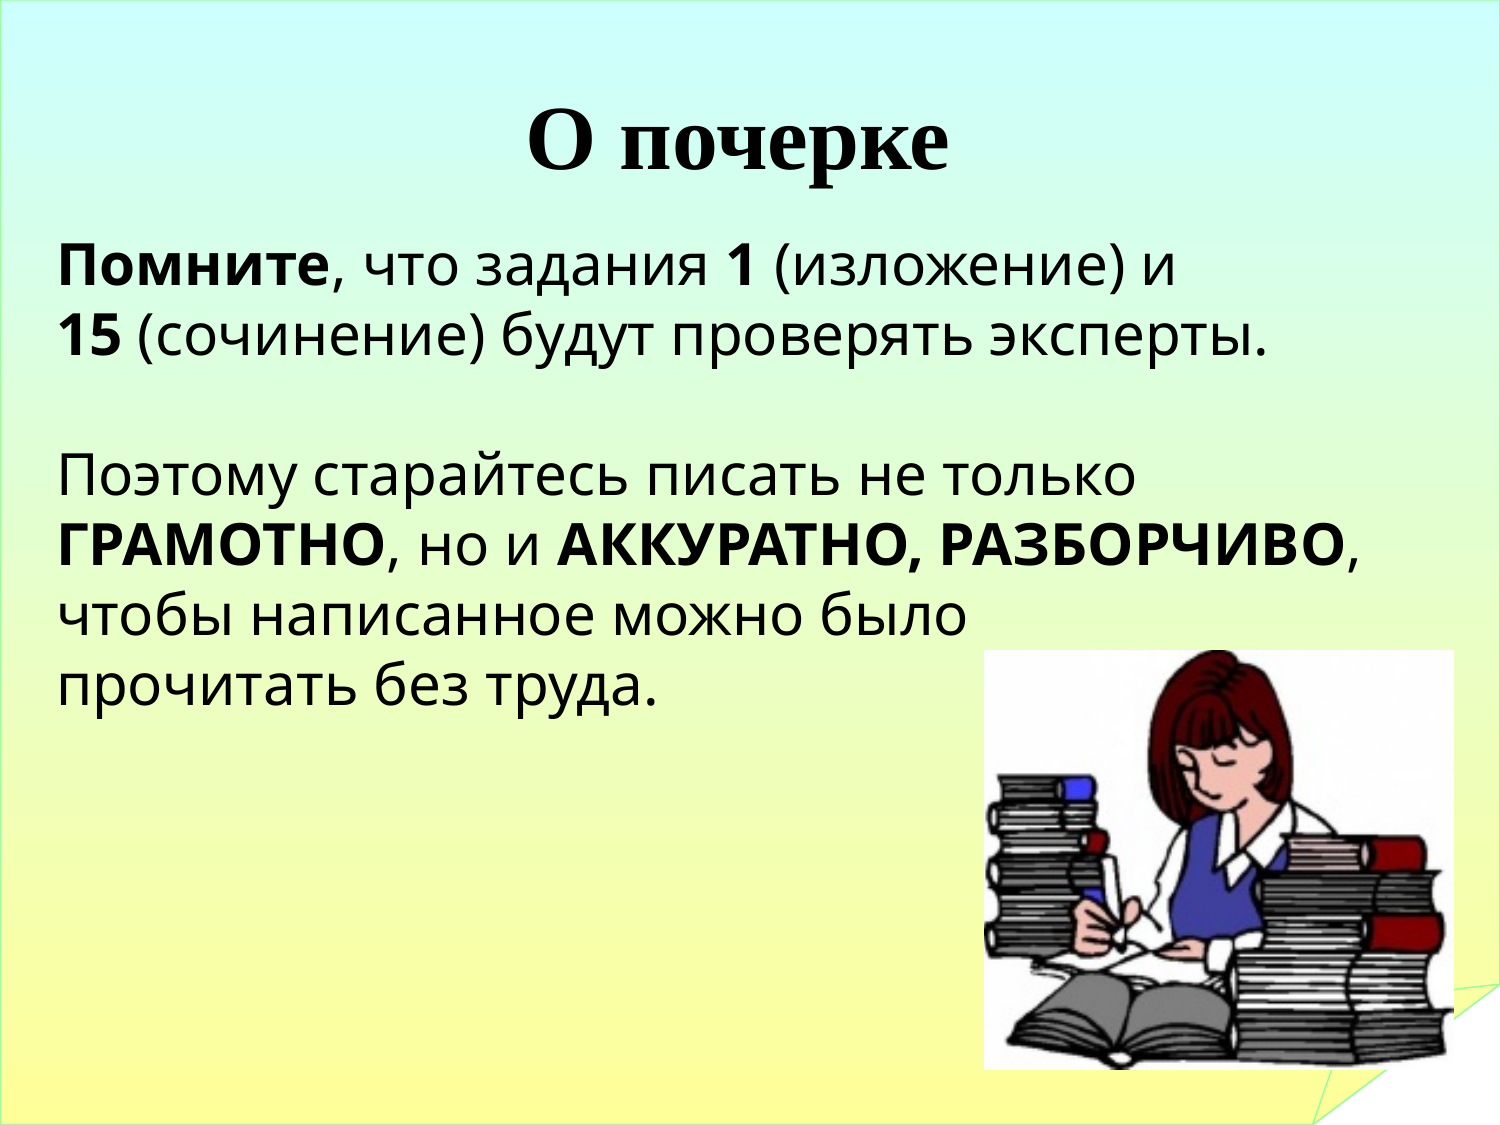

О почерке
Помните, что задания 1 (изложение) и
15 (сочинение) будут проверять эксперты.
Поэтому старайтесь писать не только ГРАМОТНО, но и АККУРАТНО, РАЗБОРЧИВО, чтобы написанное можно было
прочитать без труда.